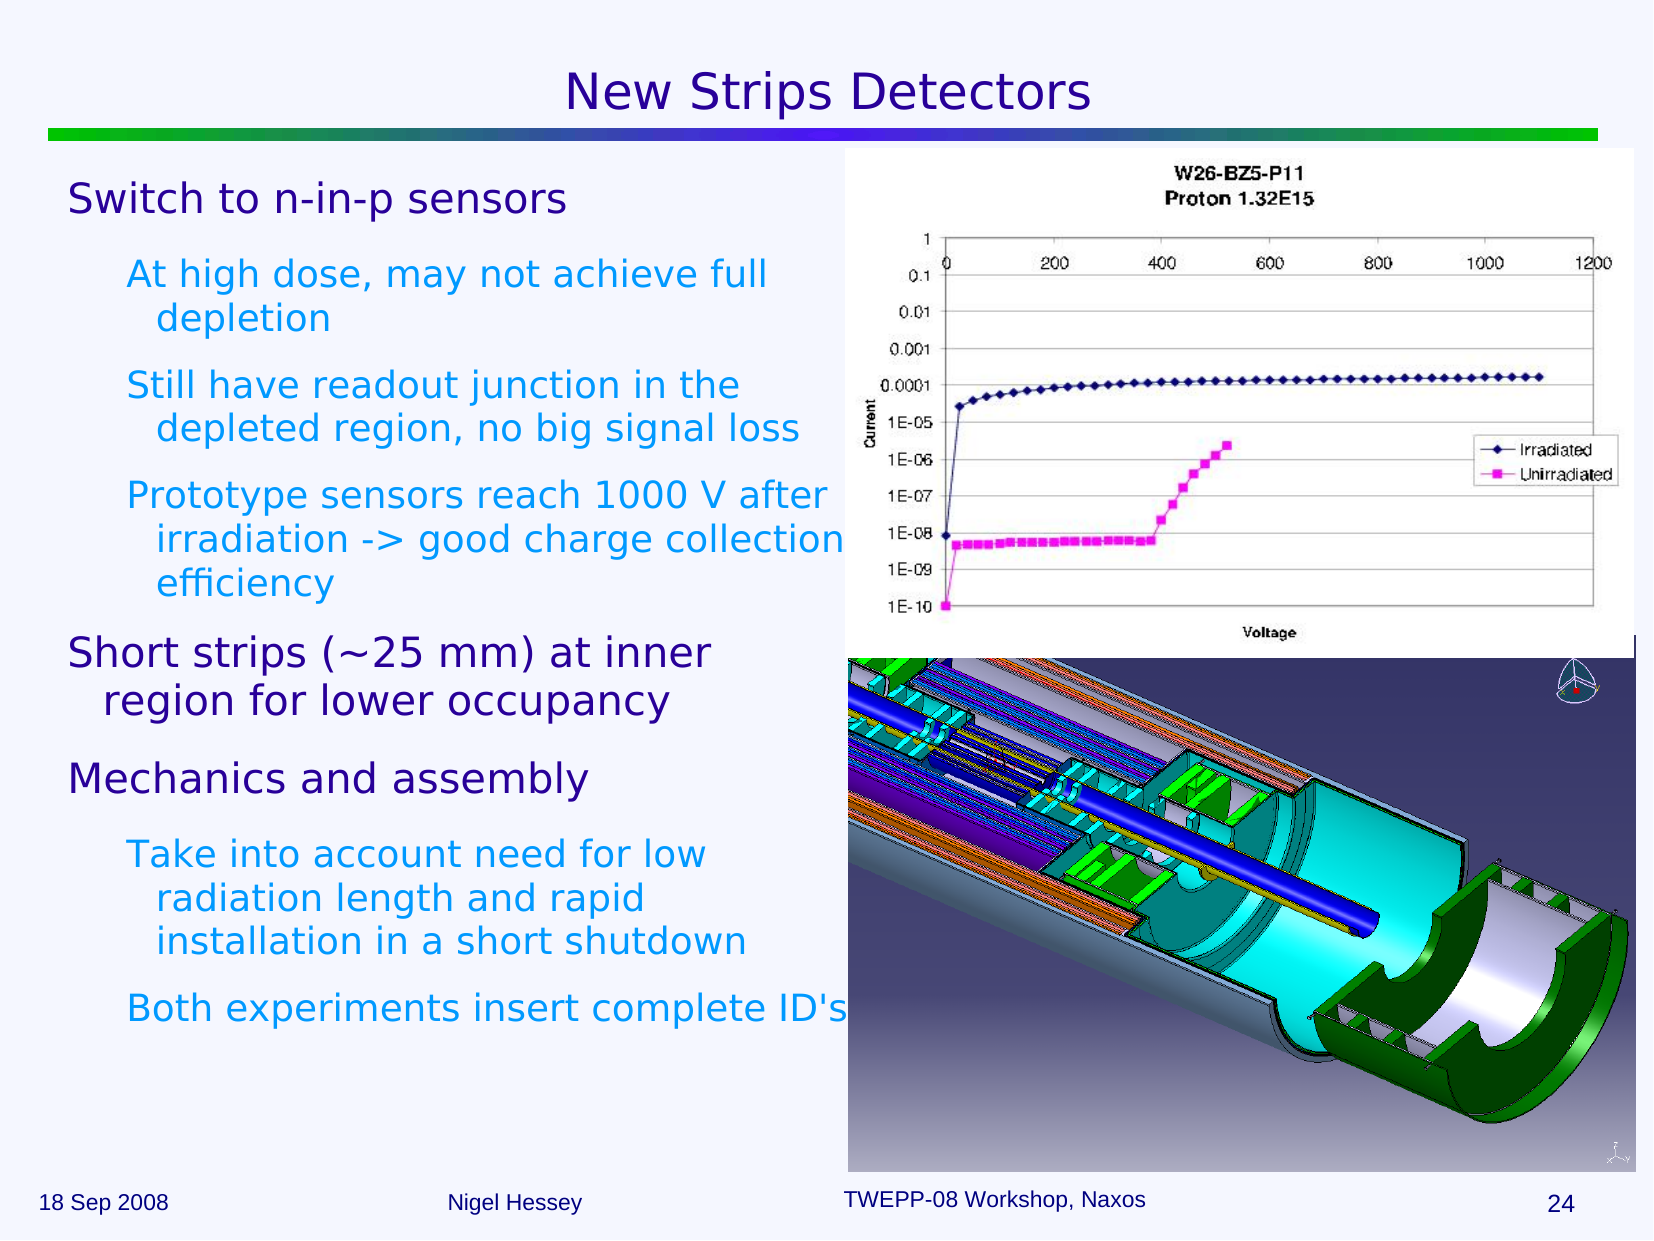

# New Strips Detectors
Switch to n-in-p sensors
At high dose, may not achieve full depletion
Still have readout junction in the depleted region, no big signal loss
Prototype sensors reach 1000 V after irradiation -> good charge collection efficiency
Short strips (~25 mm) at inner region for lower occupancy
Mechanics and assembly
Take into account need for low radiation length and rapid installation in a short shutdown
Both experiments insert complete ID's